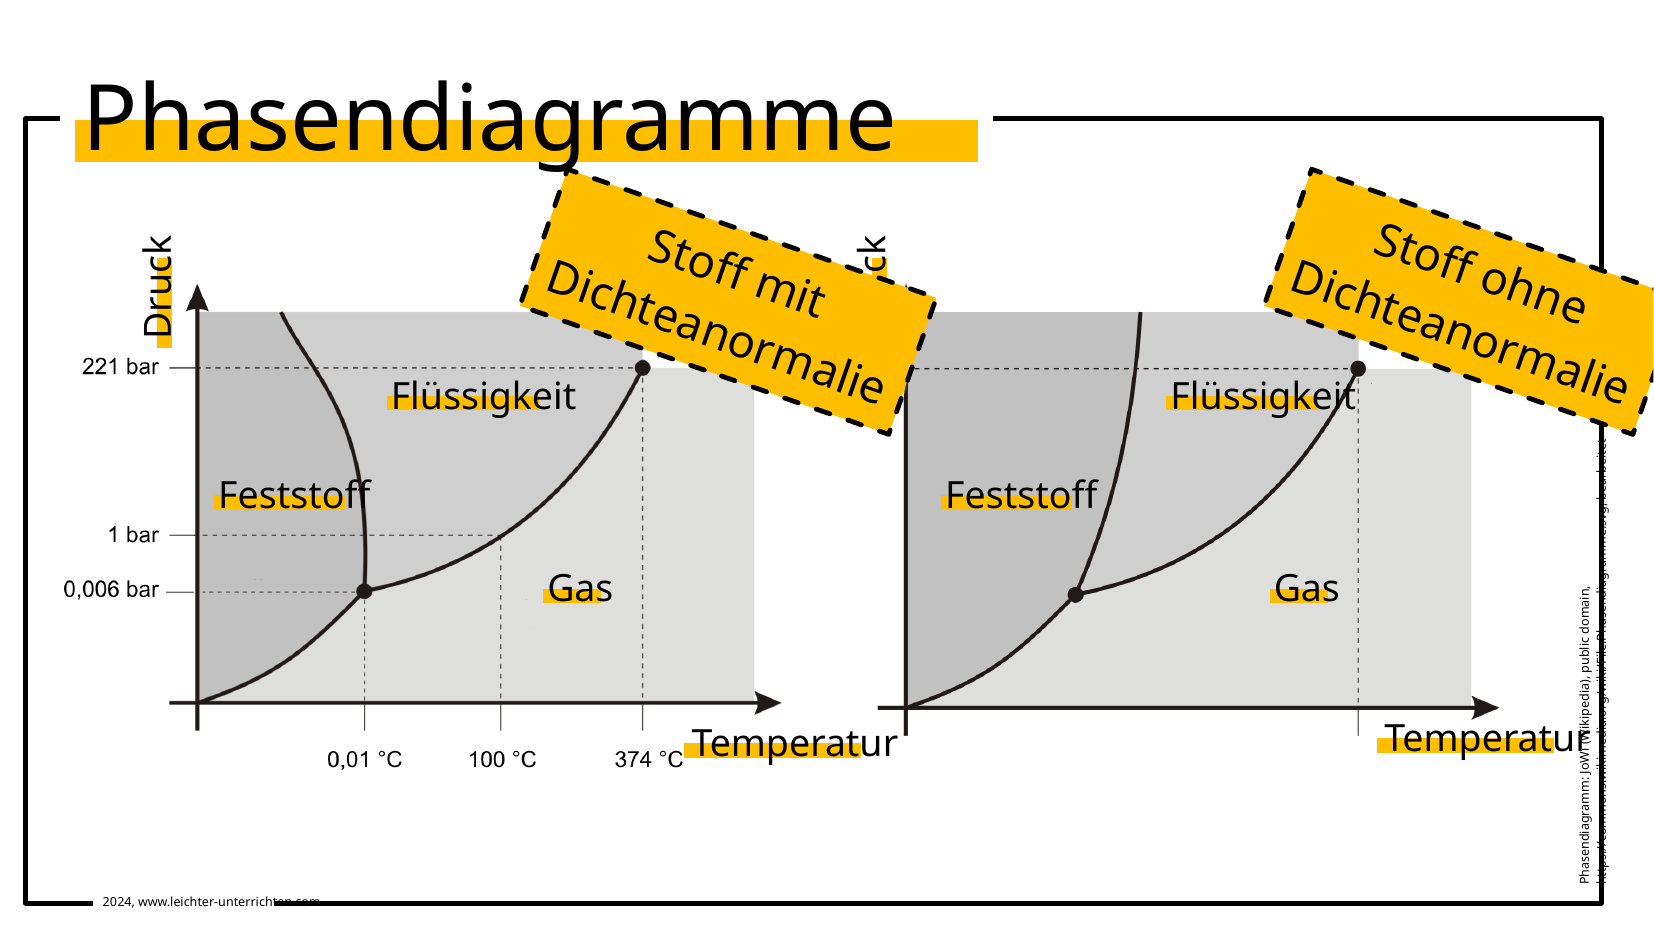

# Phasendiagramme
Druck
Druck
Stoff mit
Dichteanormalie
Stoff ohne
Dichteanormalie
Flüssigkeit
Flüssigkeit
Feststoff
Feststoff
Phasendiagramm: JoWi (Wikipedia), public domain, https://commons.wikimedia.org/wiki/File:Phasendiagramme.svg, bearbeitet
Gas
Gas
Temperatur
Temperatur